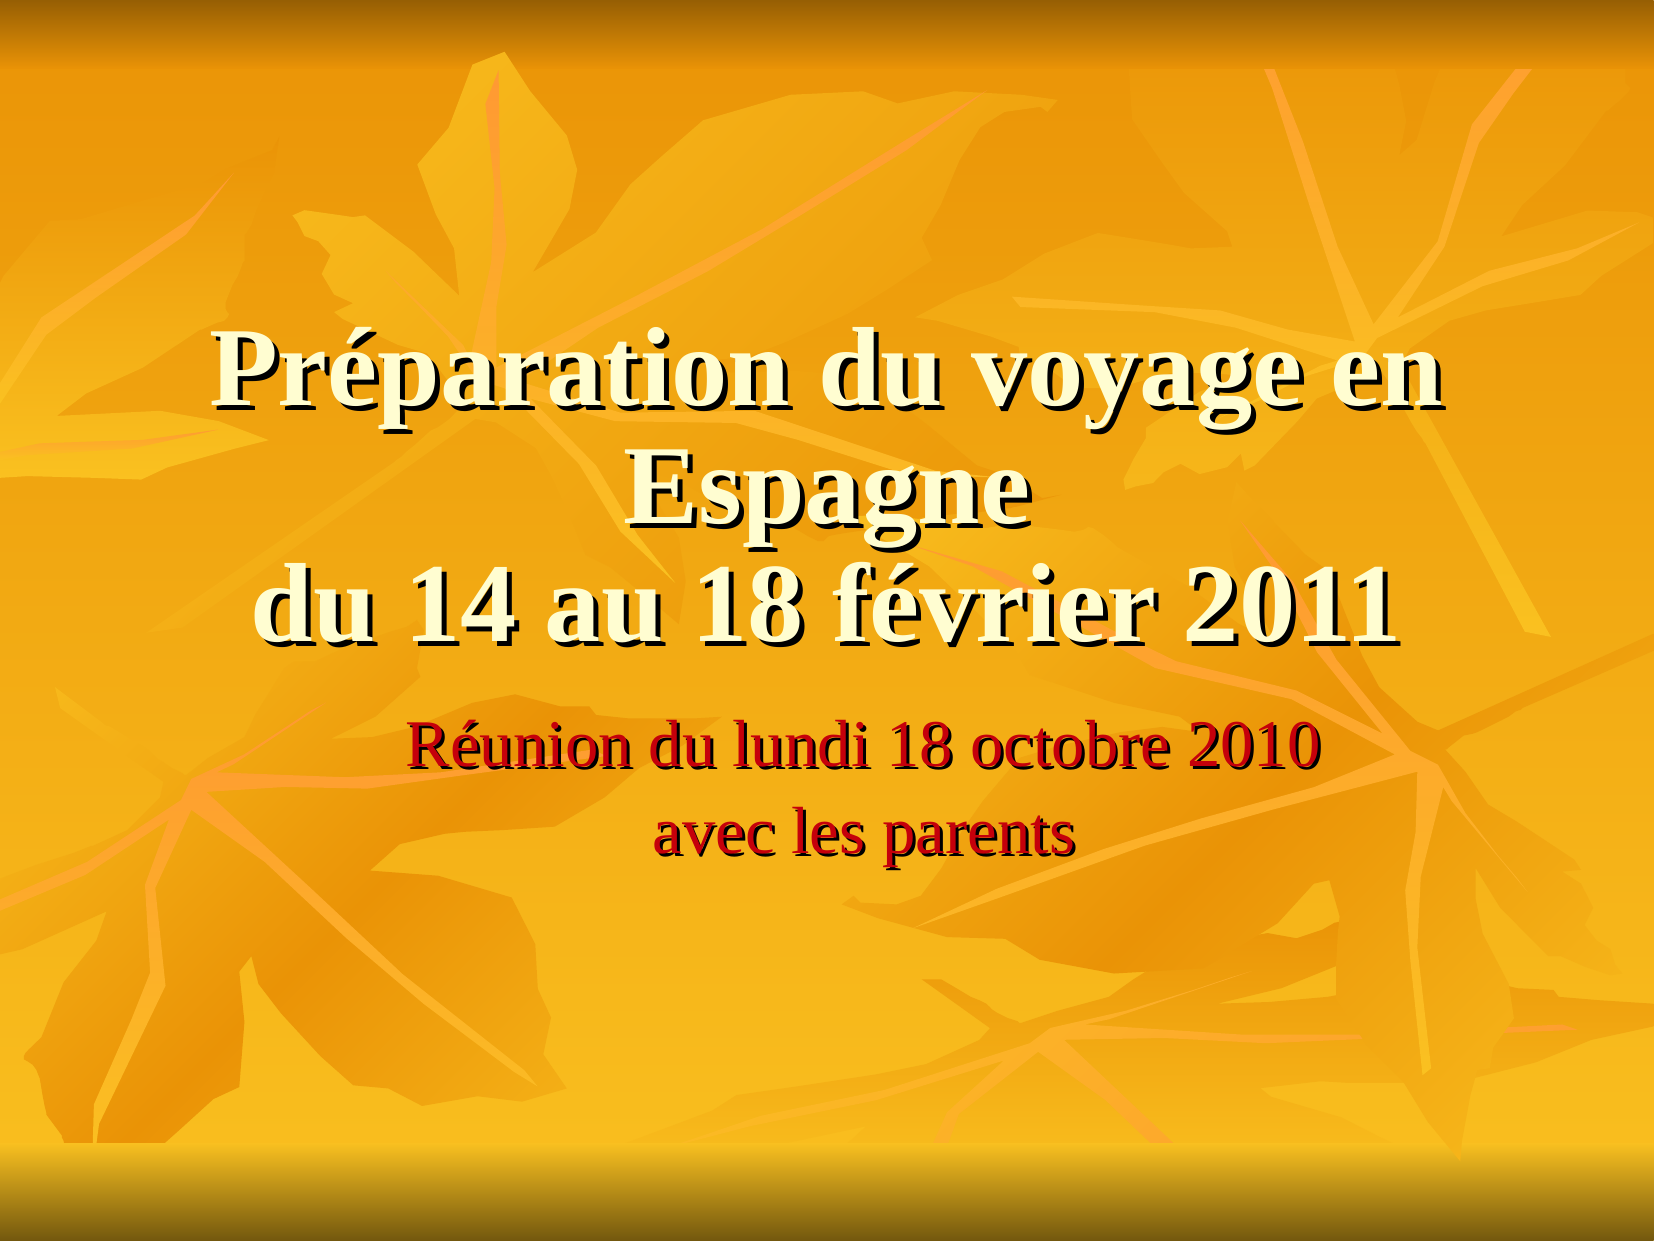

# Préparation du voyage en Espagne du 14 au 18 février 2011
Réunion du lundi 18 octobre 2010
avec les parents